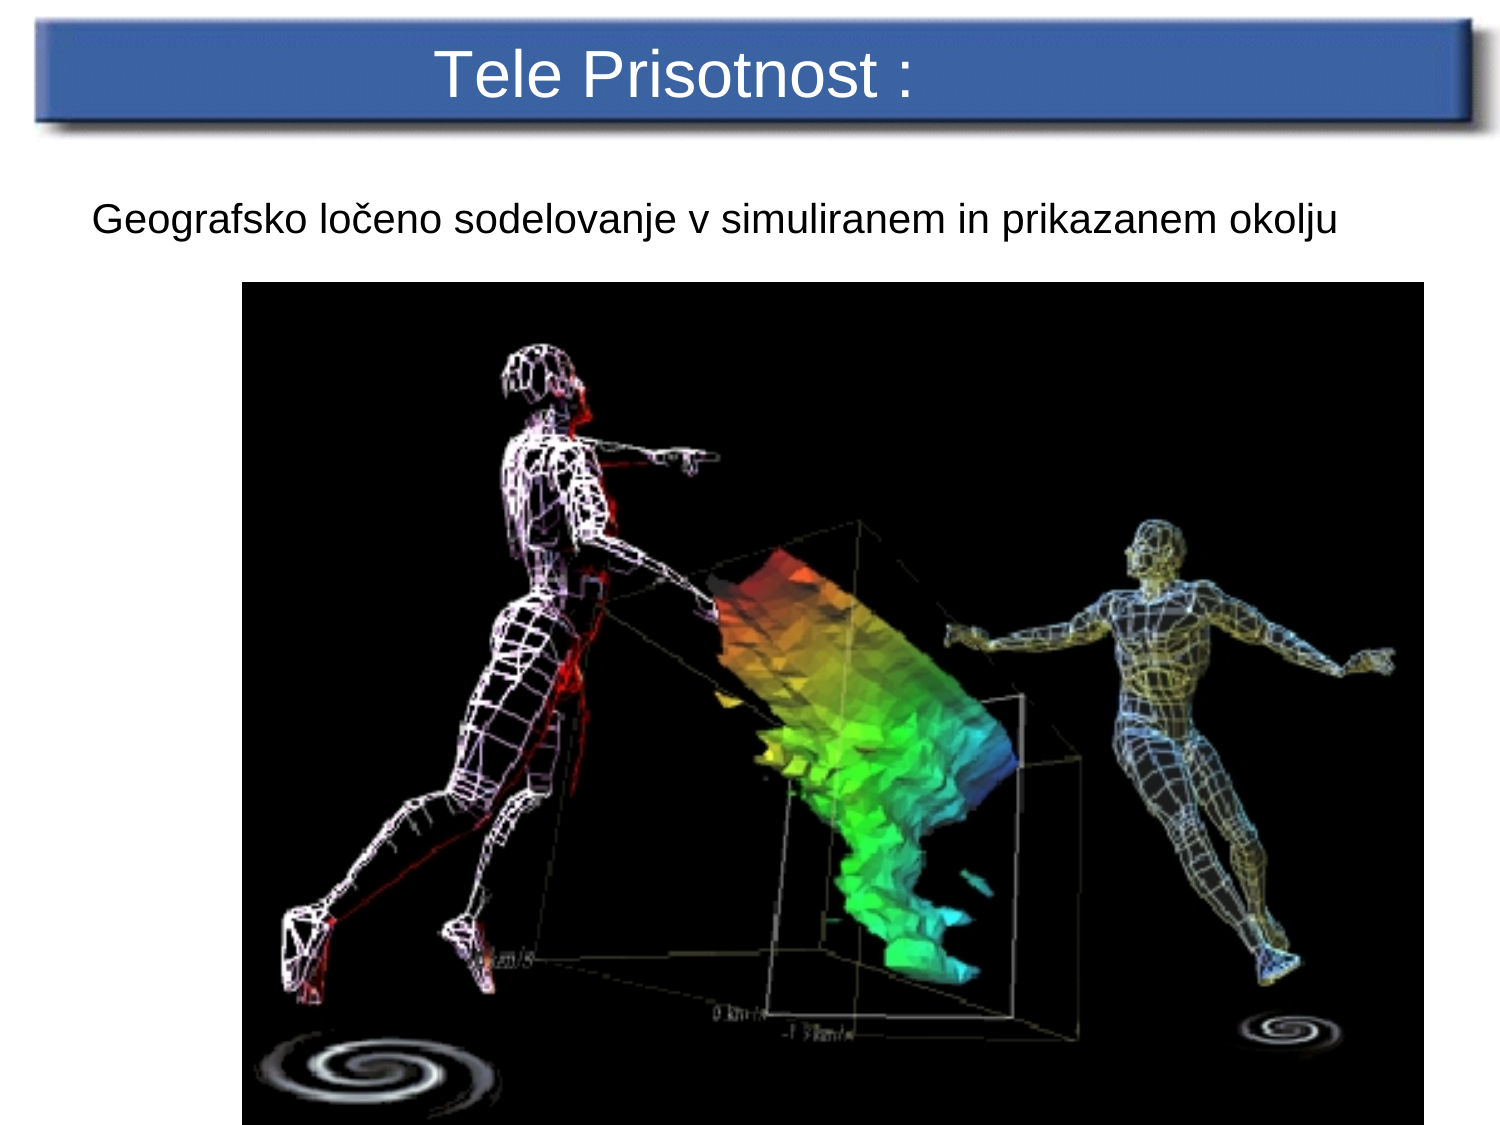

Tele Prisotnost :
Geografsko ločeno sodelovanje v simuliranem in prikazanem okolju